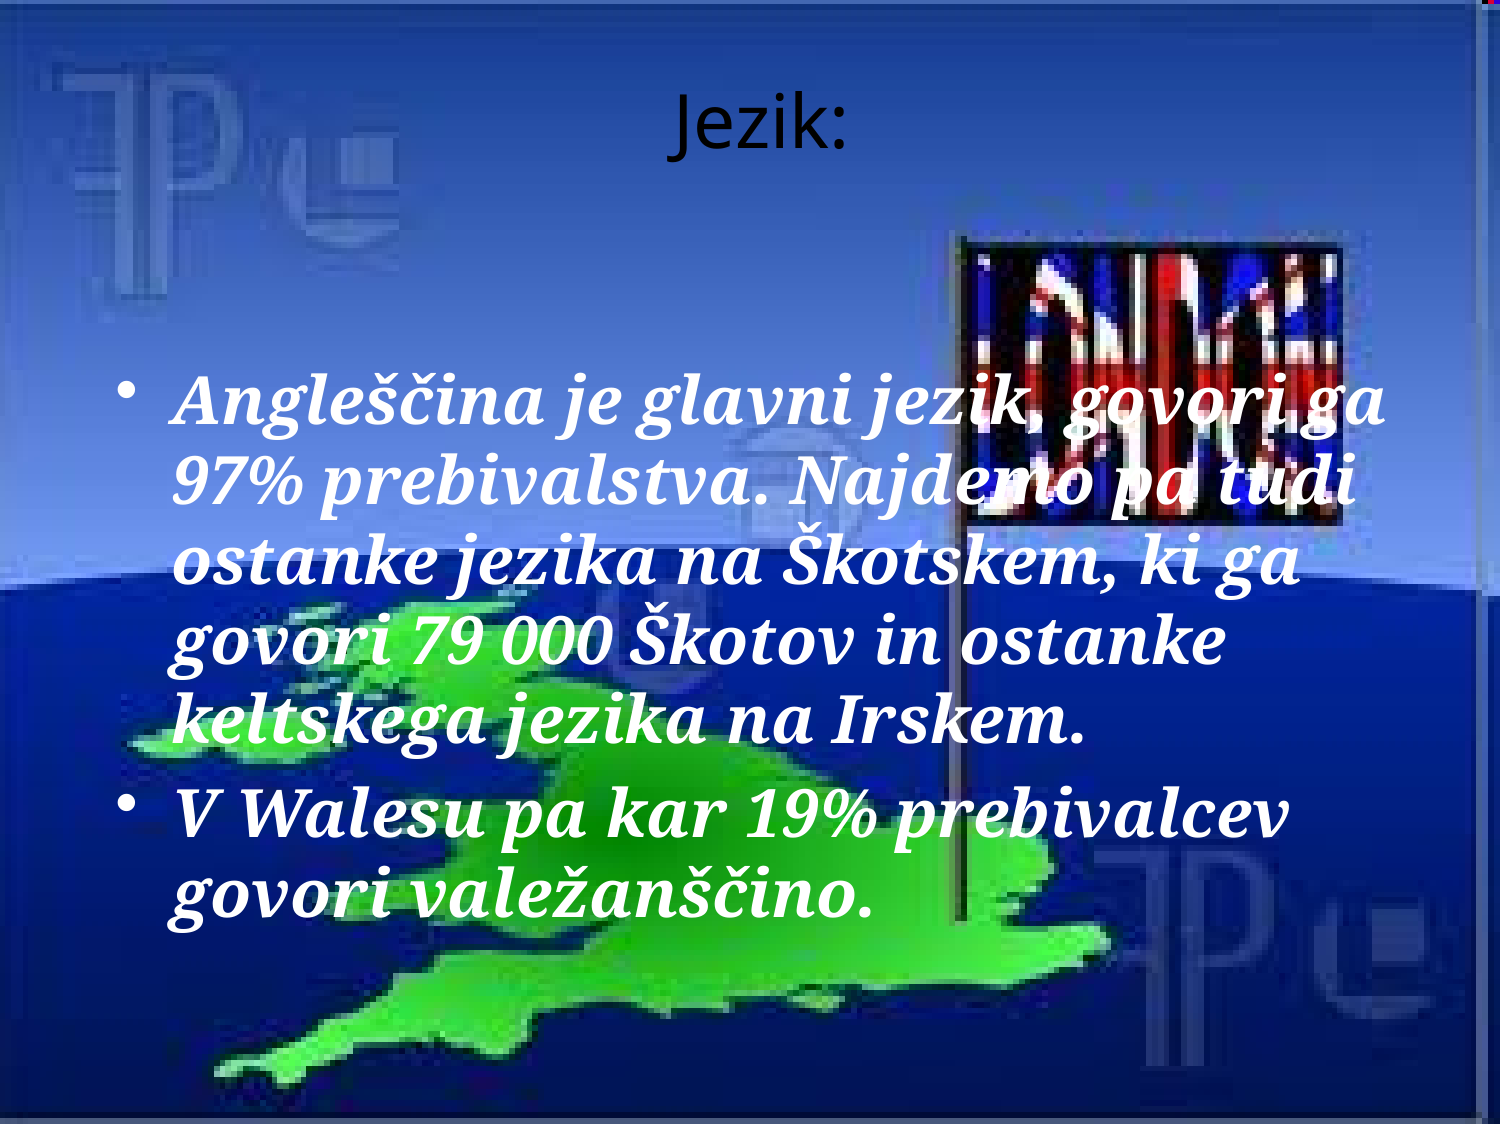

Jezik:
# Angleščina je glavni jezik, govori ga 97% prebivalstva. Najdemo pa tudi ostanke jezika na Škotskem, ki ga govori 79 000 Škotov in ostanke keltskega jezika na Irskem.
V Walesu pa kar 19% prebivalcev govori valežanščino.